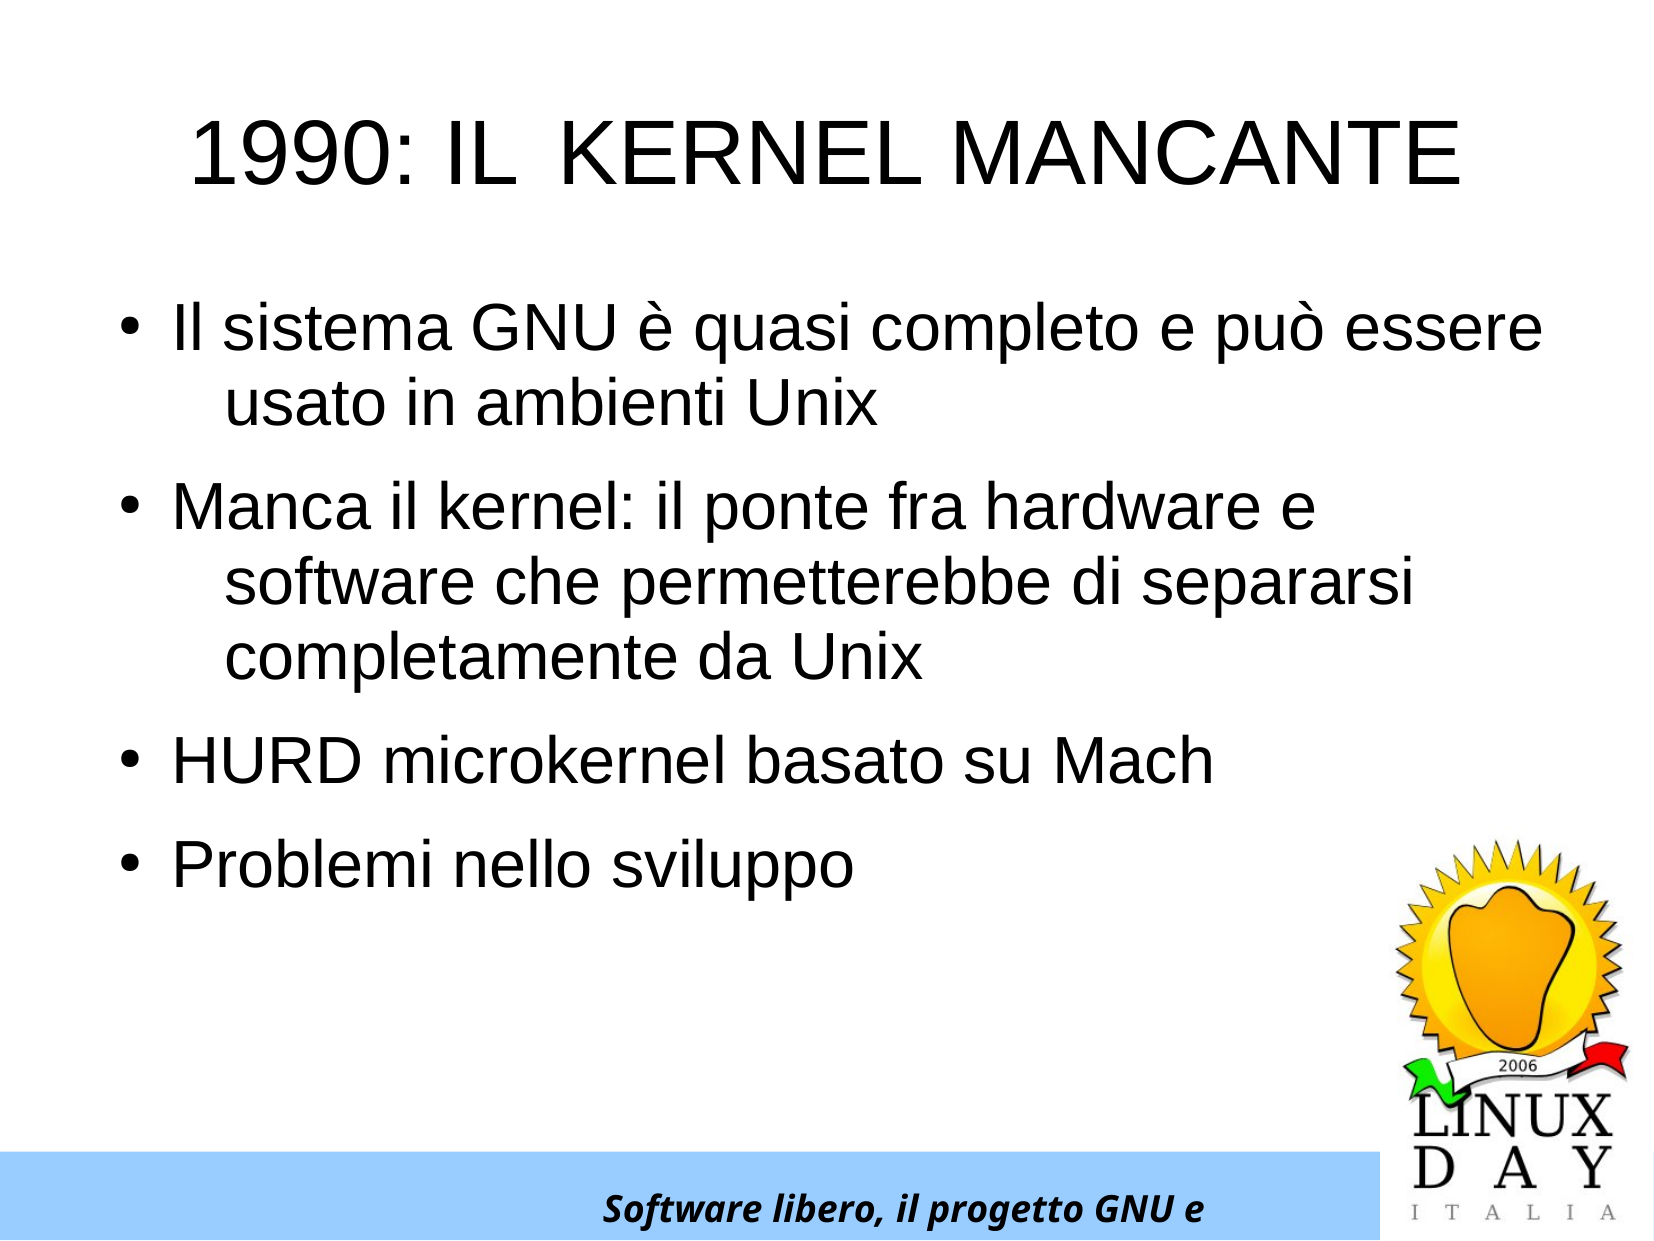

# 1990: IL	KERNEL MANCANTE
Il sistema GNU è quasi completo e può essere usato in ambienti Unix
Manca il kernel: il ponte fra hardware e software che permetterebbe di separarsi completamente da Unix
HURD microkernel basato su Mach
Problemi nello sviluppo
Software libero, il progetto GNU e Linux